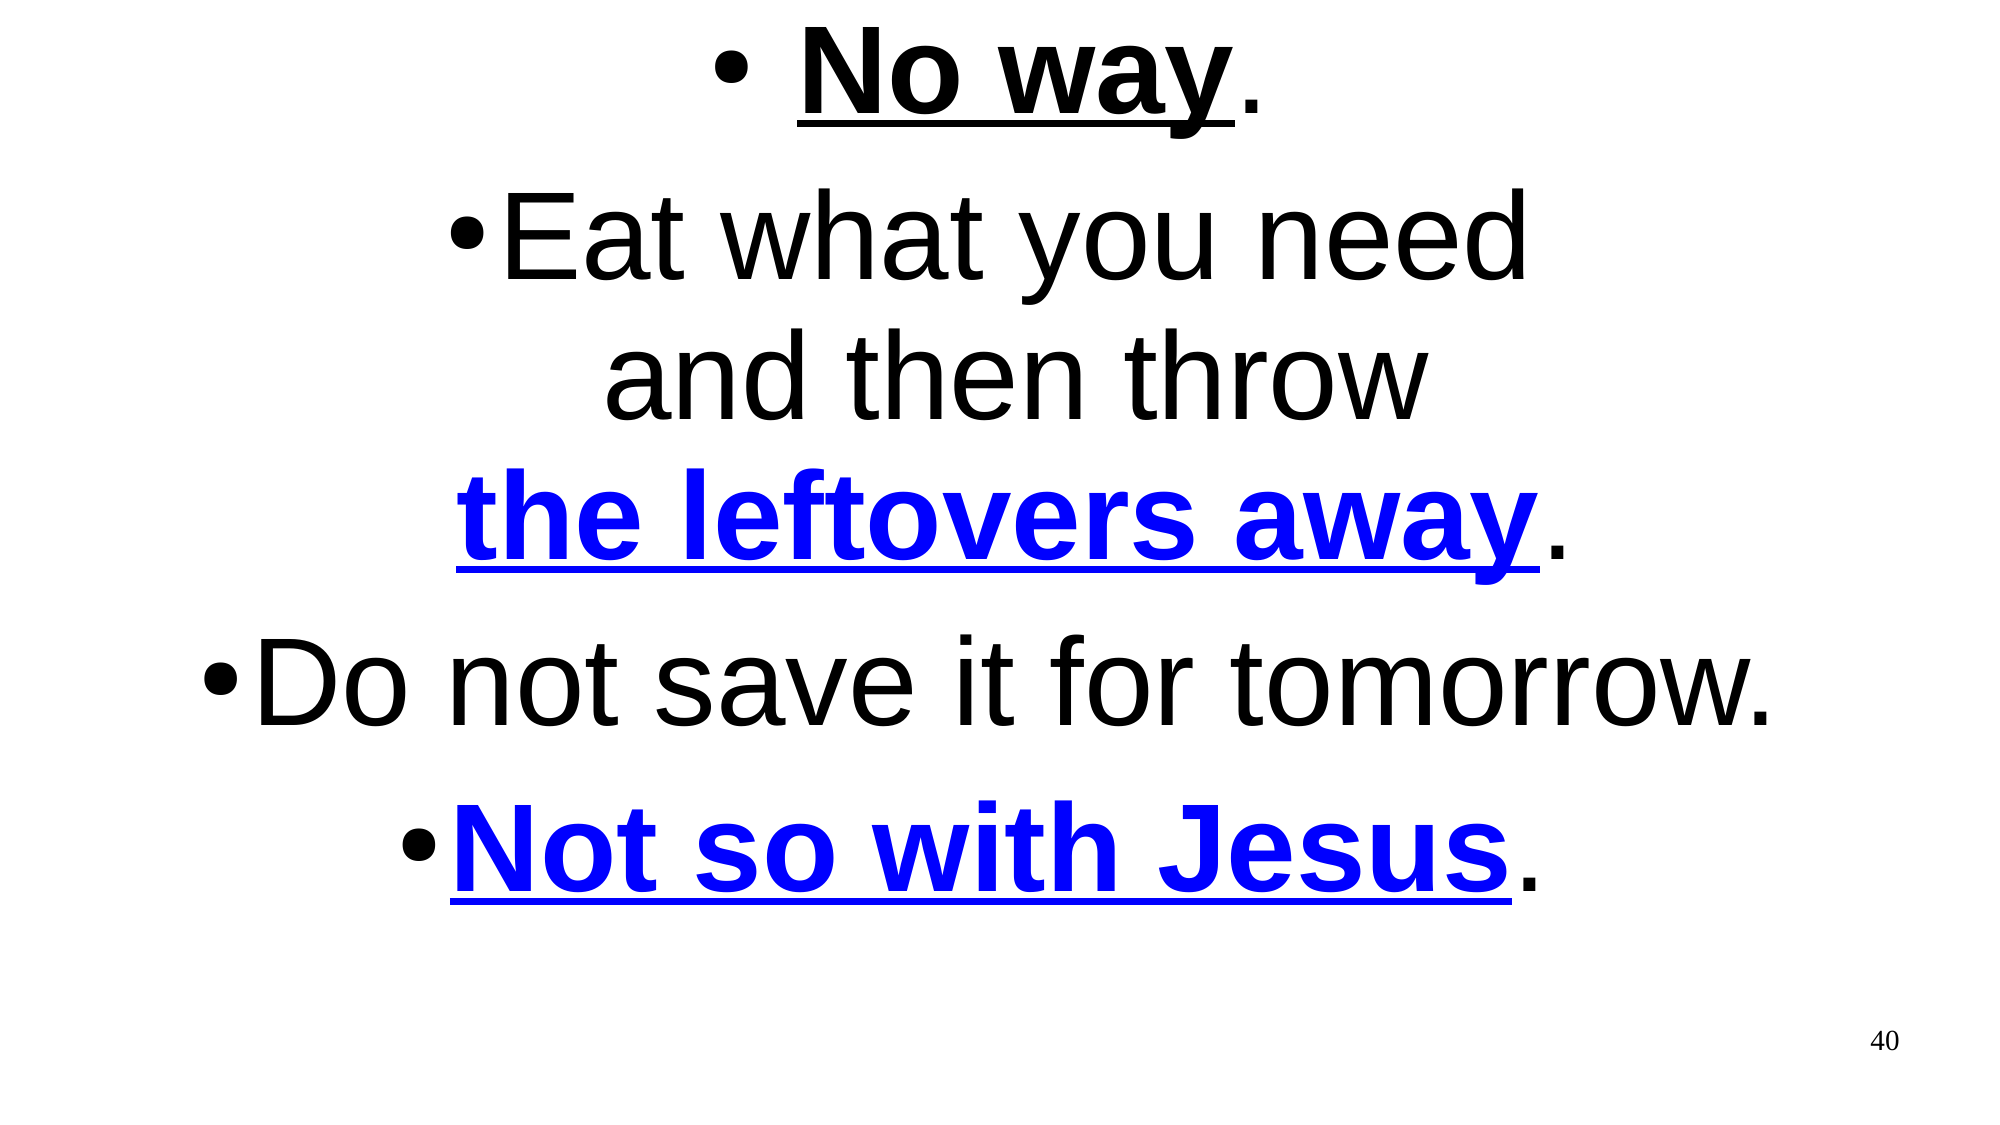

# No way.
Eat what you need
and then throw
the leftovers away.
Do not save it for tomorrow.
Not so with Jesus.
40